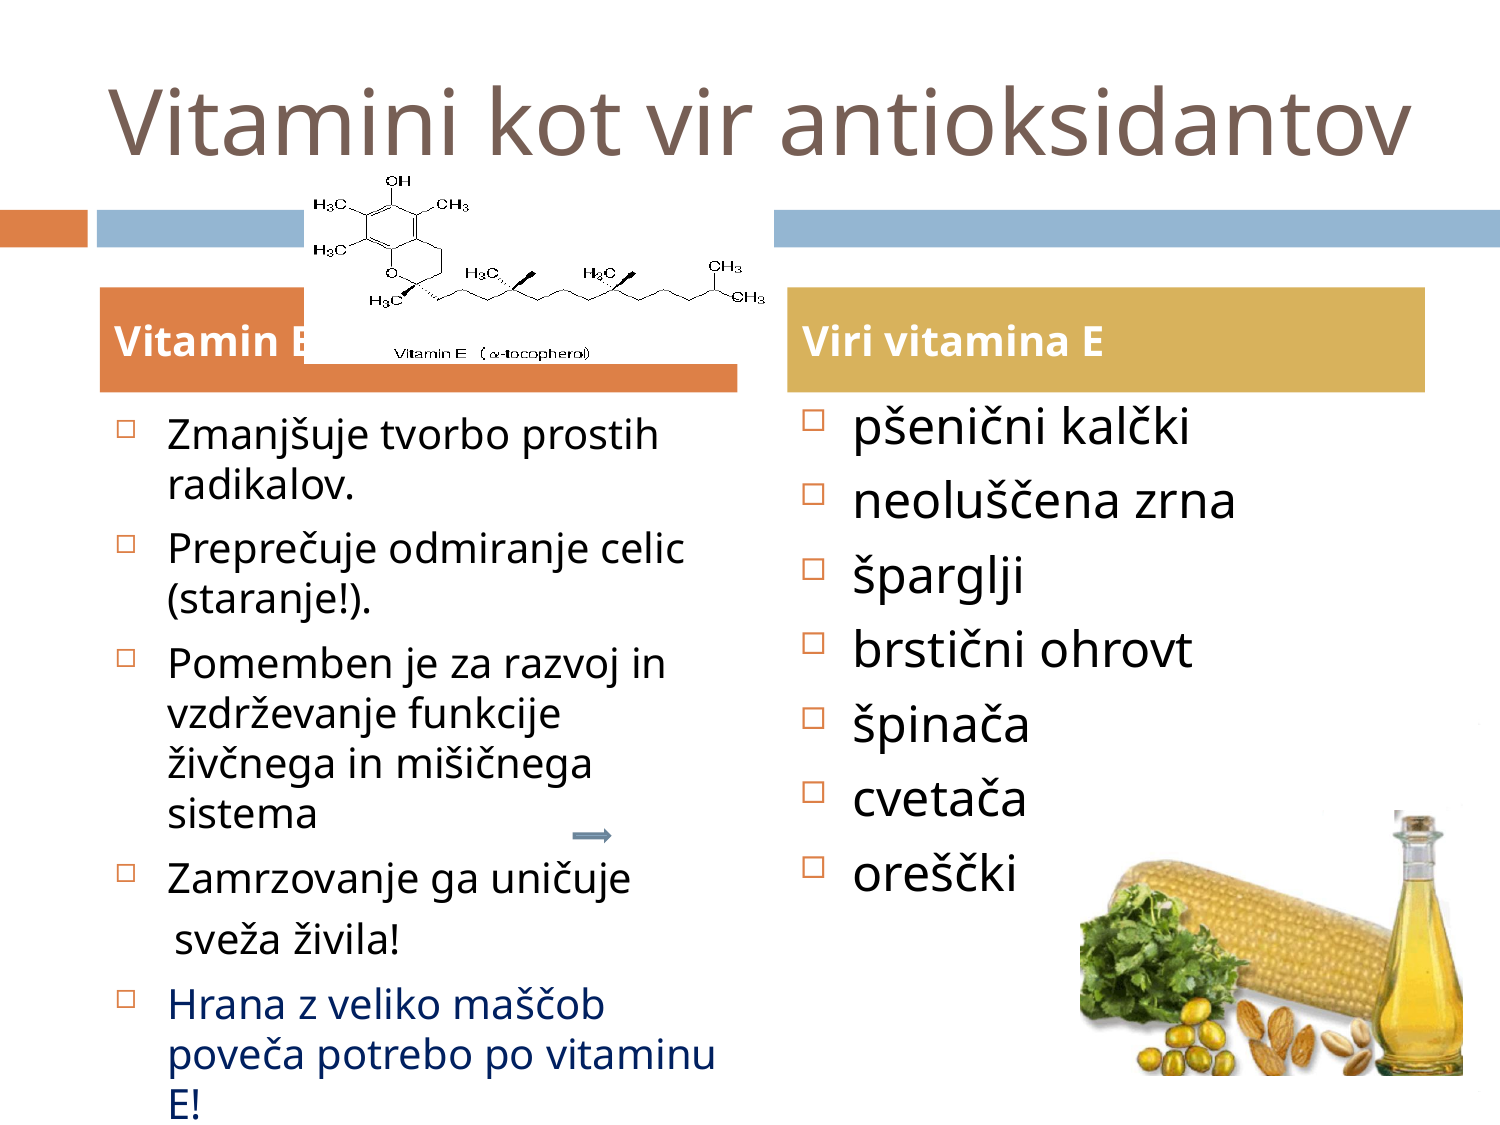

# Vitamini kot vir antioksidantov
Vitamin E
Viri vitamina E
pšenični kalčki
neoluščena zrna
šparglji
brstični ohrovt
špinača
cvetača
oreščki
Zmanjšuje tvorbo prostih radikalov.
Preprečuje odmiranje celic (staranje!).
Pomemben je za razvoj in vzdrževanje funkcije živčnega in mišičnega sistema
Zamrzovanje ga uničuje
sveža živila!
Hrana z veliko maščob poveča potrebo po vitaminu E!